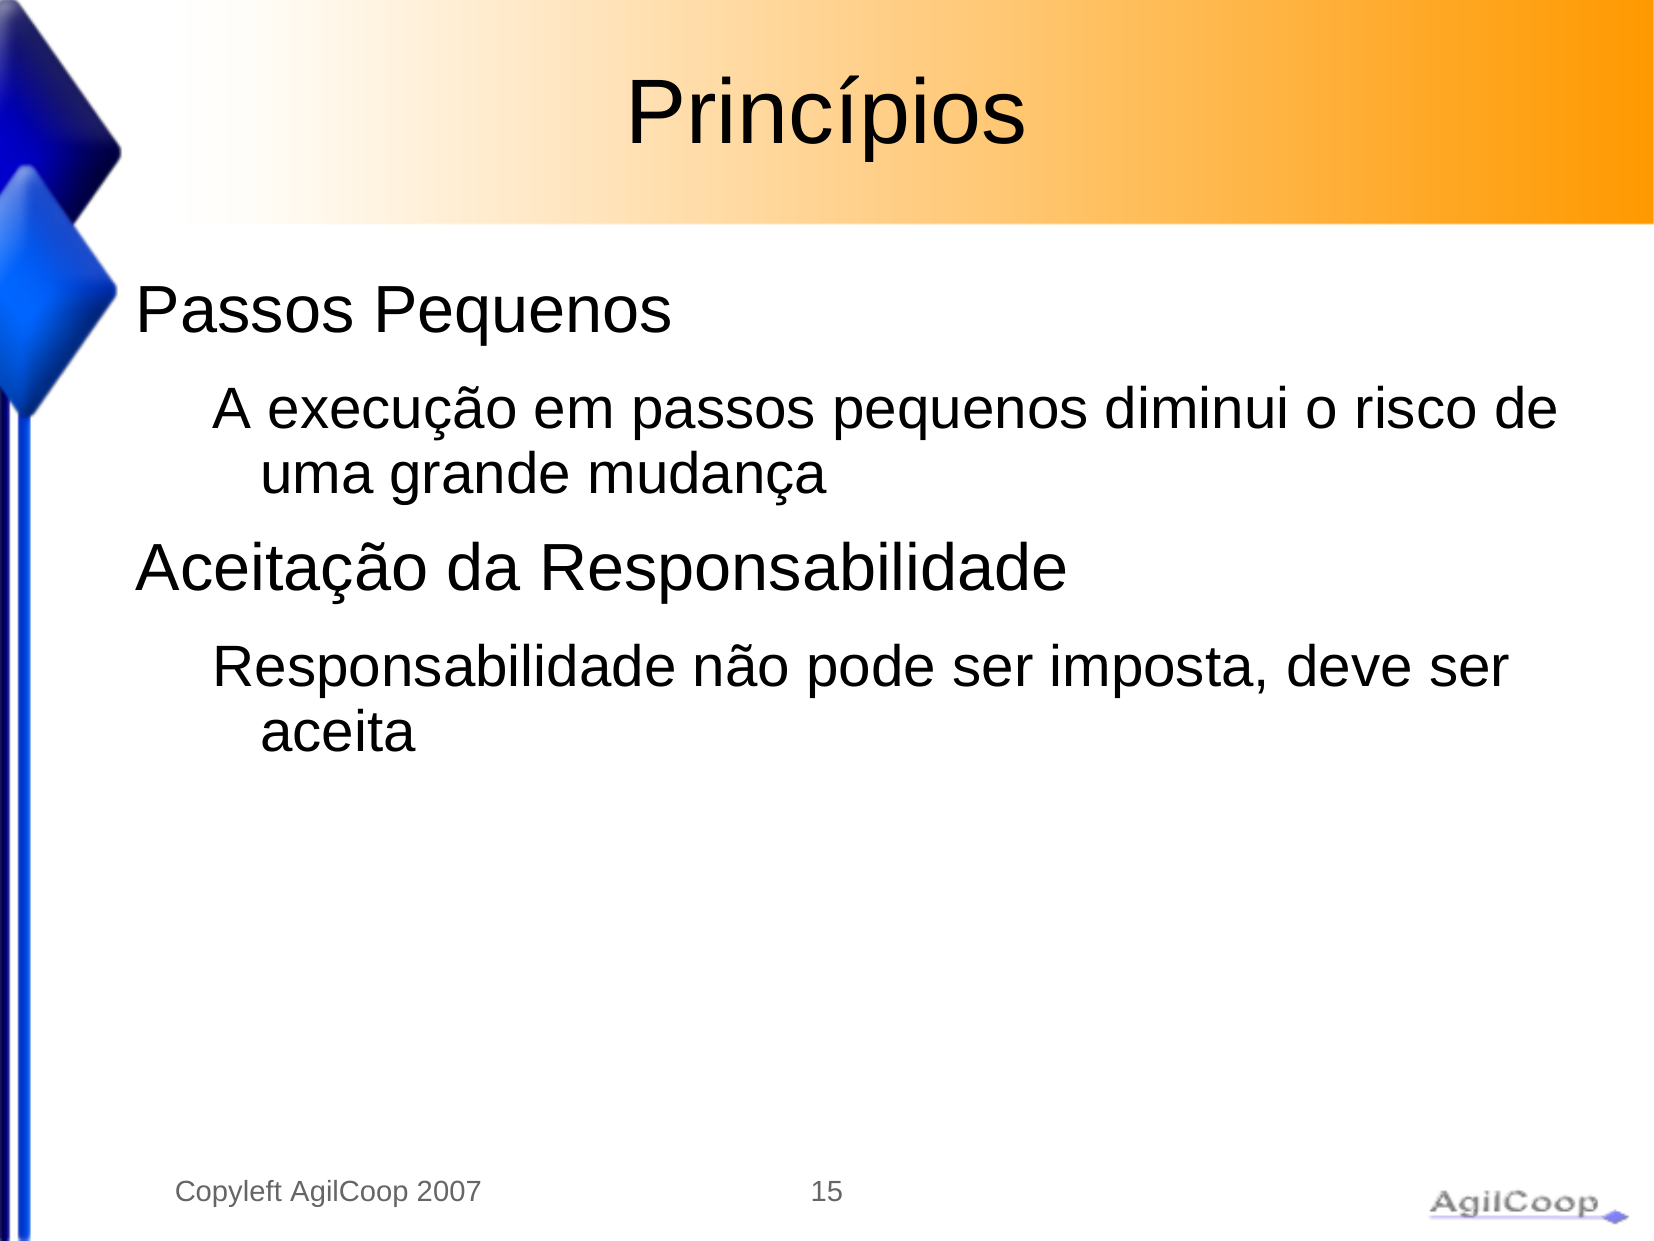

# Princípios
Passos Pequenos
A execução em passos pequenos diminui o risco de uma grande mudança
Aceitação da Responsabilidade
Responsabilidade não pode ser imposta, deve ser aceita
Copyleft AgilCoop 2007
15